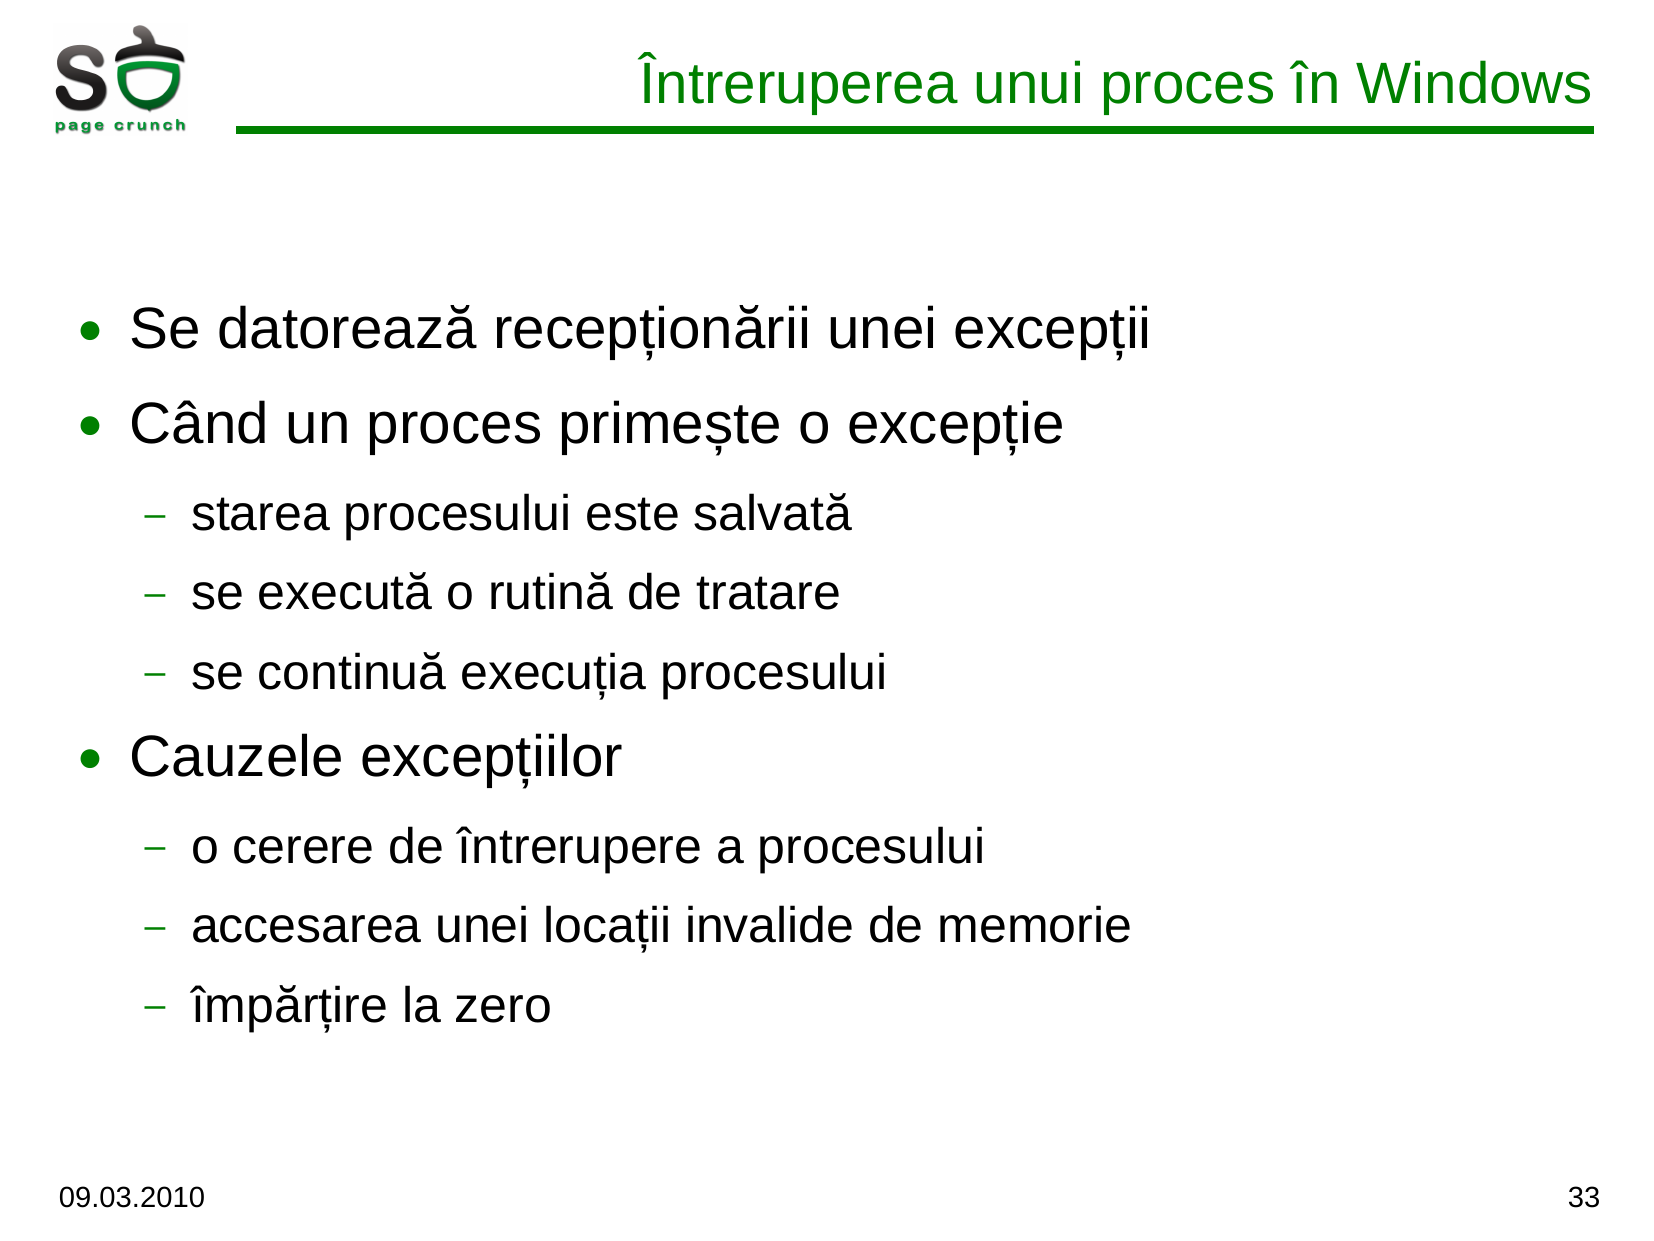

# Întreruperea unui proces în Windows
Se datorează recepționării unei excepții
Când un proces primește o excepție
starea procesului este salvată
se execută o rutină de tratare
se continuă execuția procesului
Cauzele excepțiilor
o cerere de întrerupere a procesului
accesarea unei locații invalide de memorie
împărțire la zero
09.03.2010
33